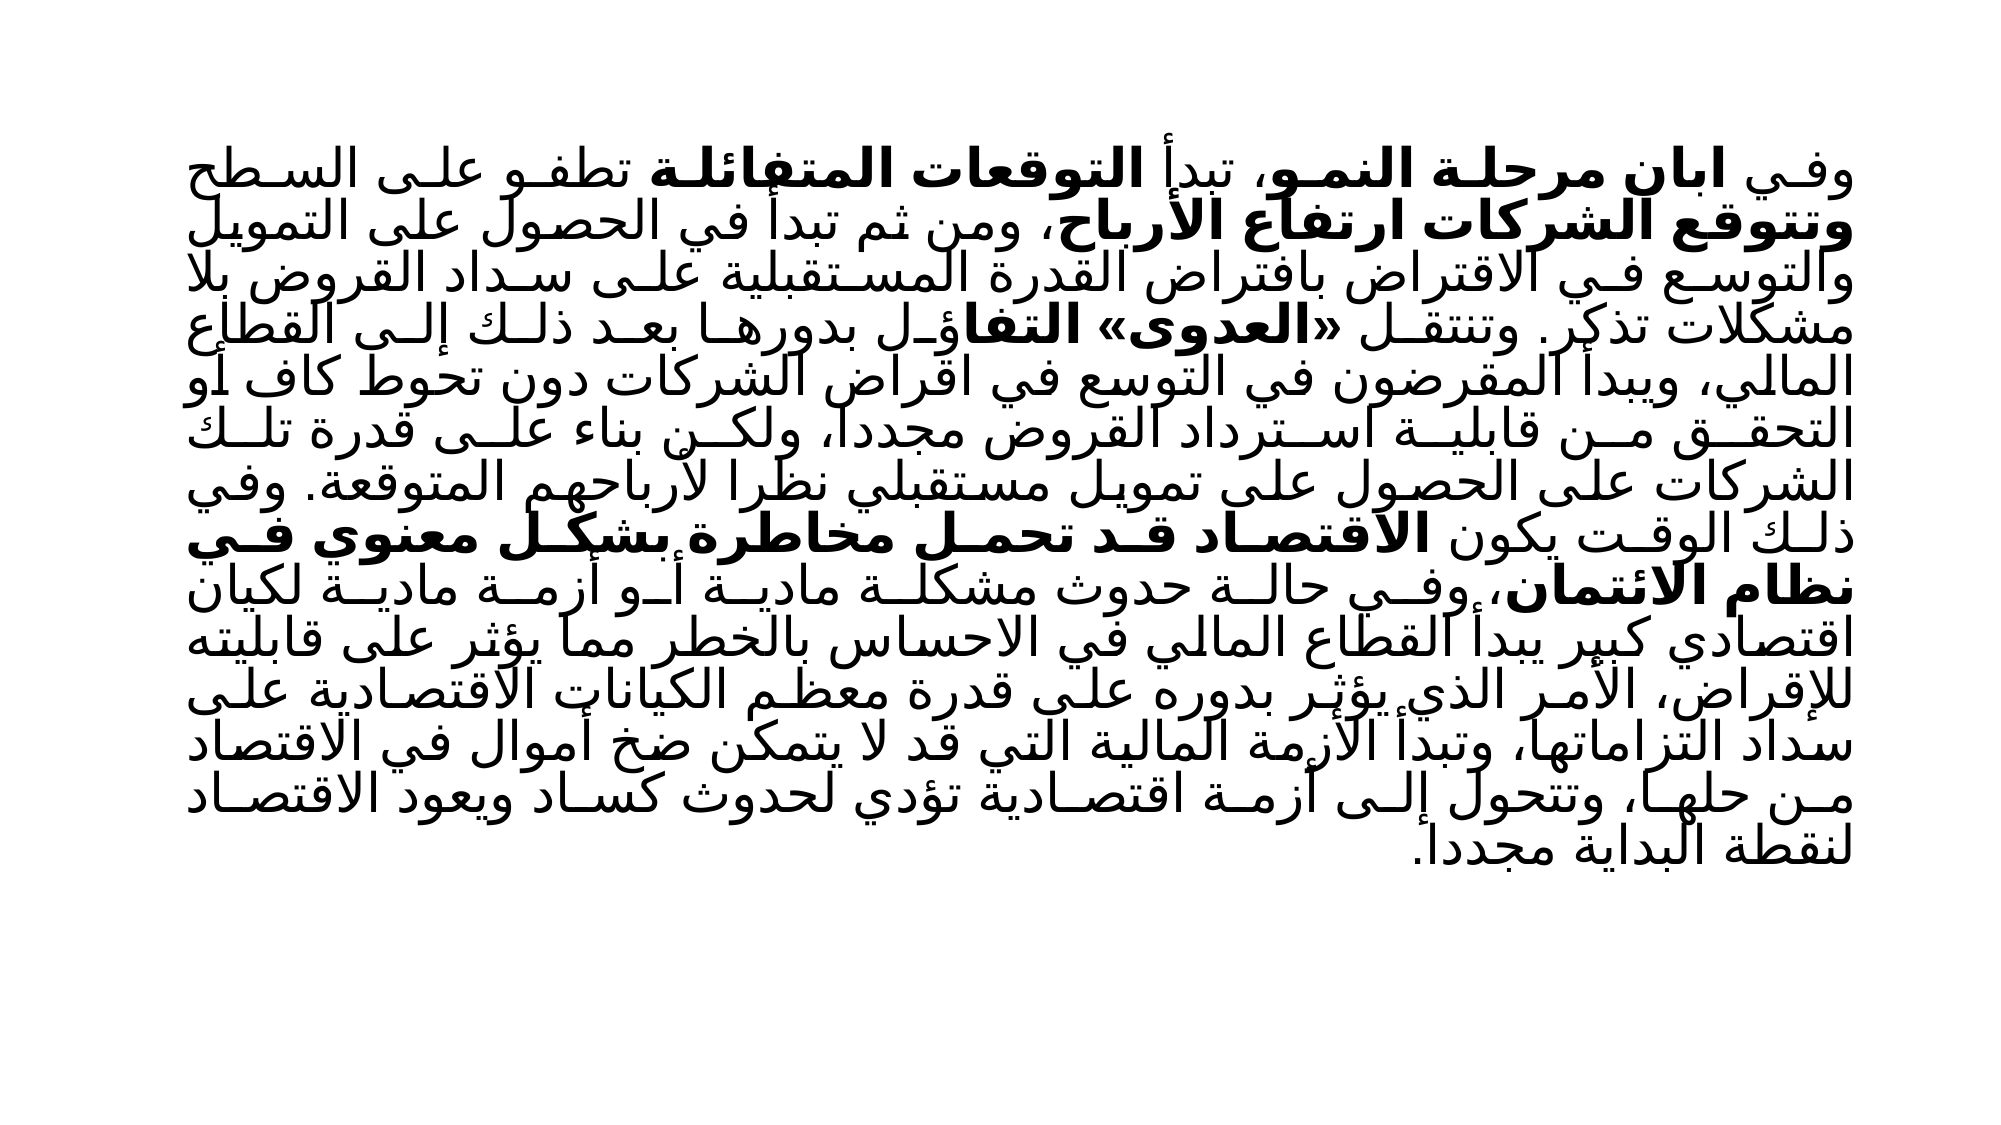

# وفي ابان مرحلة النمو، تبدأ التوقعات المتفائلة تطفو على السطح وتتوقع الشركات ارتفاع الأرباح، ومن ثم تبدأ في الحصول على التمويل والتوسع في الاقتراض بافتراض القدرة المستقبلية على سداد القروض بلا مشكلات تذكر. وتنتقل «العدوى» التفاؤل بدورها بعد ذلك إلى القطاع المالي، ويبدأ المقرضون في التوسع في اقراض الشركات دون تحوط كاف أو التحقق من قابلية استرداد القروض مجددا، ولكن بناء على قدرة تلك الشركات على الحصول على تمويل مستقبلي نظرا لأرباحهم المتوقعة. وفي ذلك الوقت يكون الاقتصاد قد تحمل مخاطرة بشكل معنوي في نظام الائتمان، وفي حالة حدوث مشكلة مادية أو أزمة مادية لكيان اقتصادي كبير يبدأ القطاع المالي في الاحساس بالخطر مما يؤثر على قابليته للإقراض، الأمر الذي يؤثر بدوره على قدرة معظم الكيانات الاقتصادية على سداد التزاماتها، وتبدأ الأزمة المالية التي قد لا يتمكن ضخ أموال في الاقتصاد من حلها، وتتحول إلى أزمة اقتصادية تؤدي لحدوث كساد ويعود الاقتصاد لنقطة البداية مجددا.